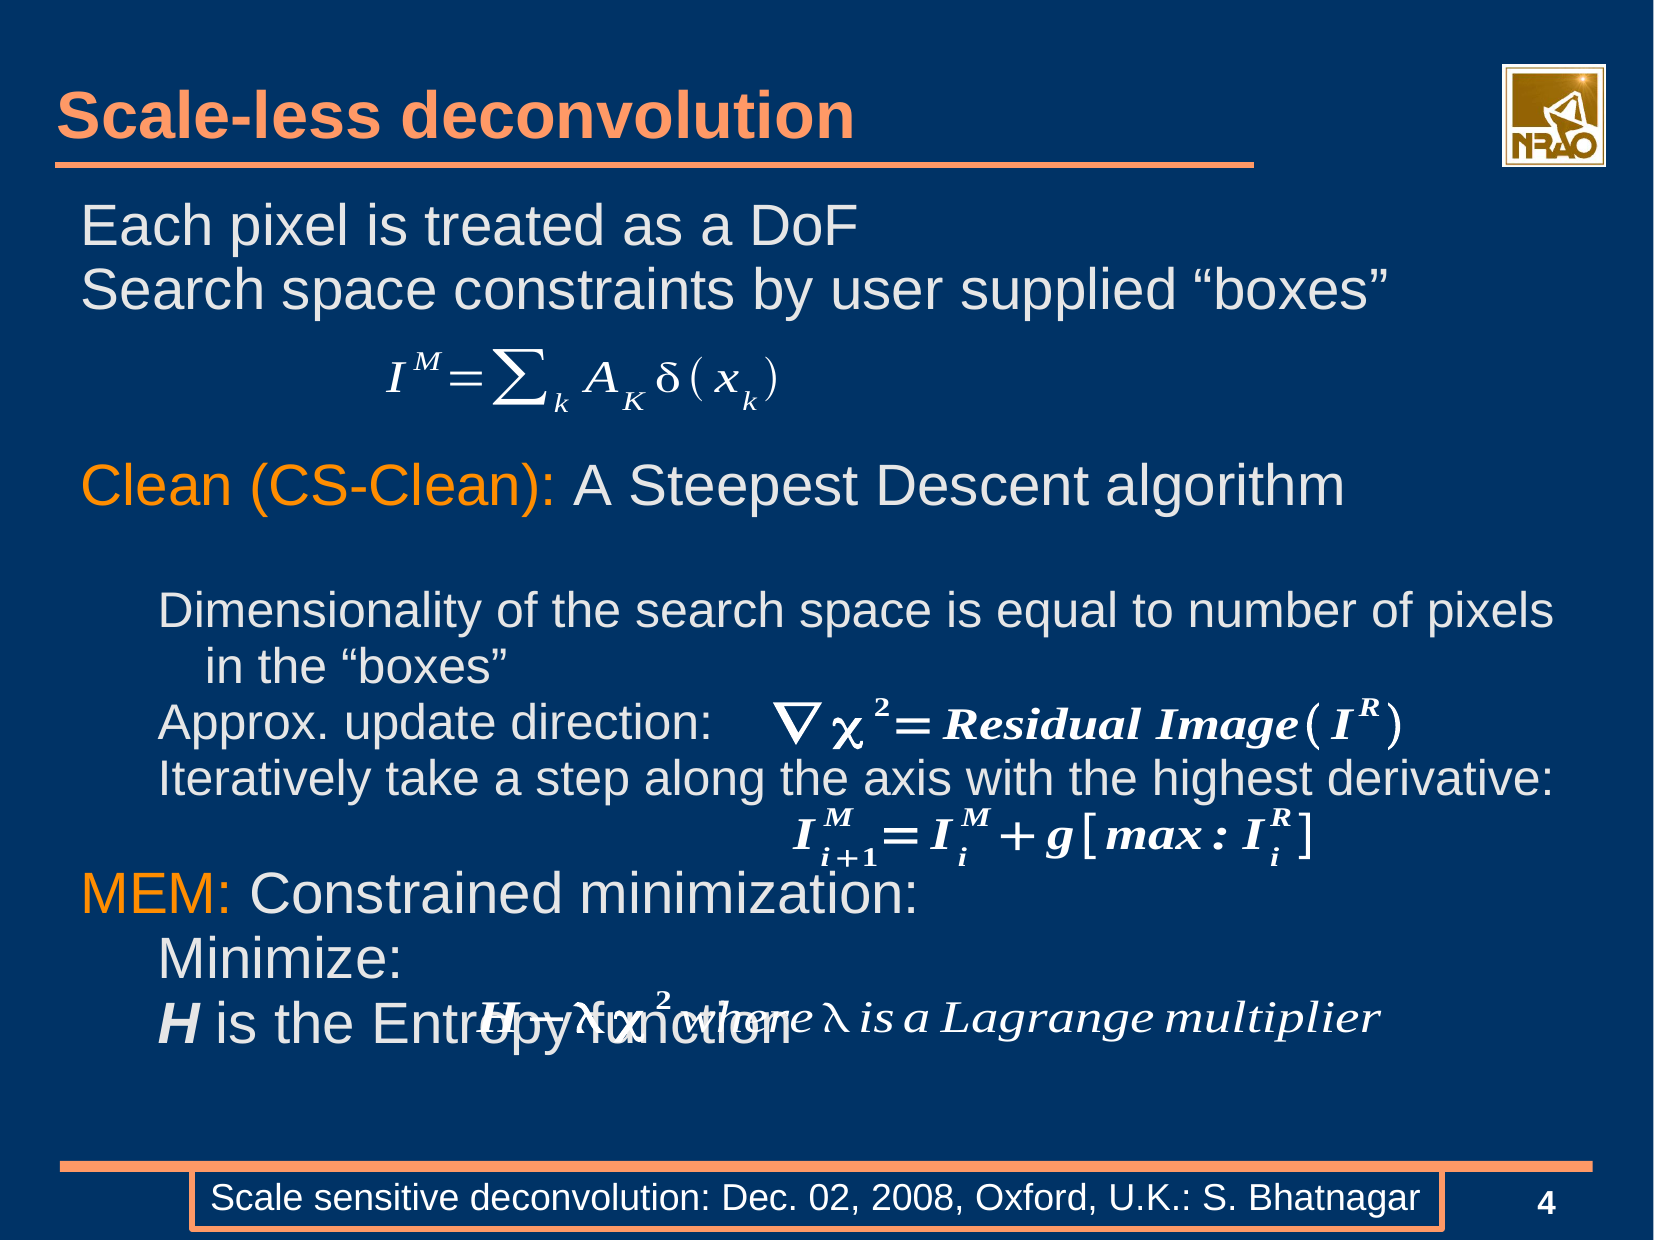

# Scale-less deconvolution
Each pixel is treated as a DoF
Search space constraints by user supplied “boxes”
Clean (CS-Clean): A Steepest Descent algorithm
Dimensionality of the search space is equal to number of pixels in the “boxes”
Approx. update direction:
Iteratively take a step along the axis with the highest derivative:
MEM: Constrained minimization:
Minimize:
H is the Entropy function